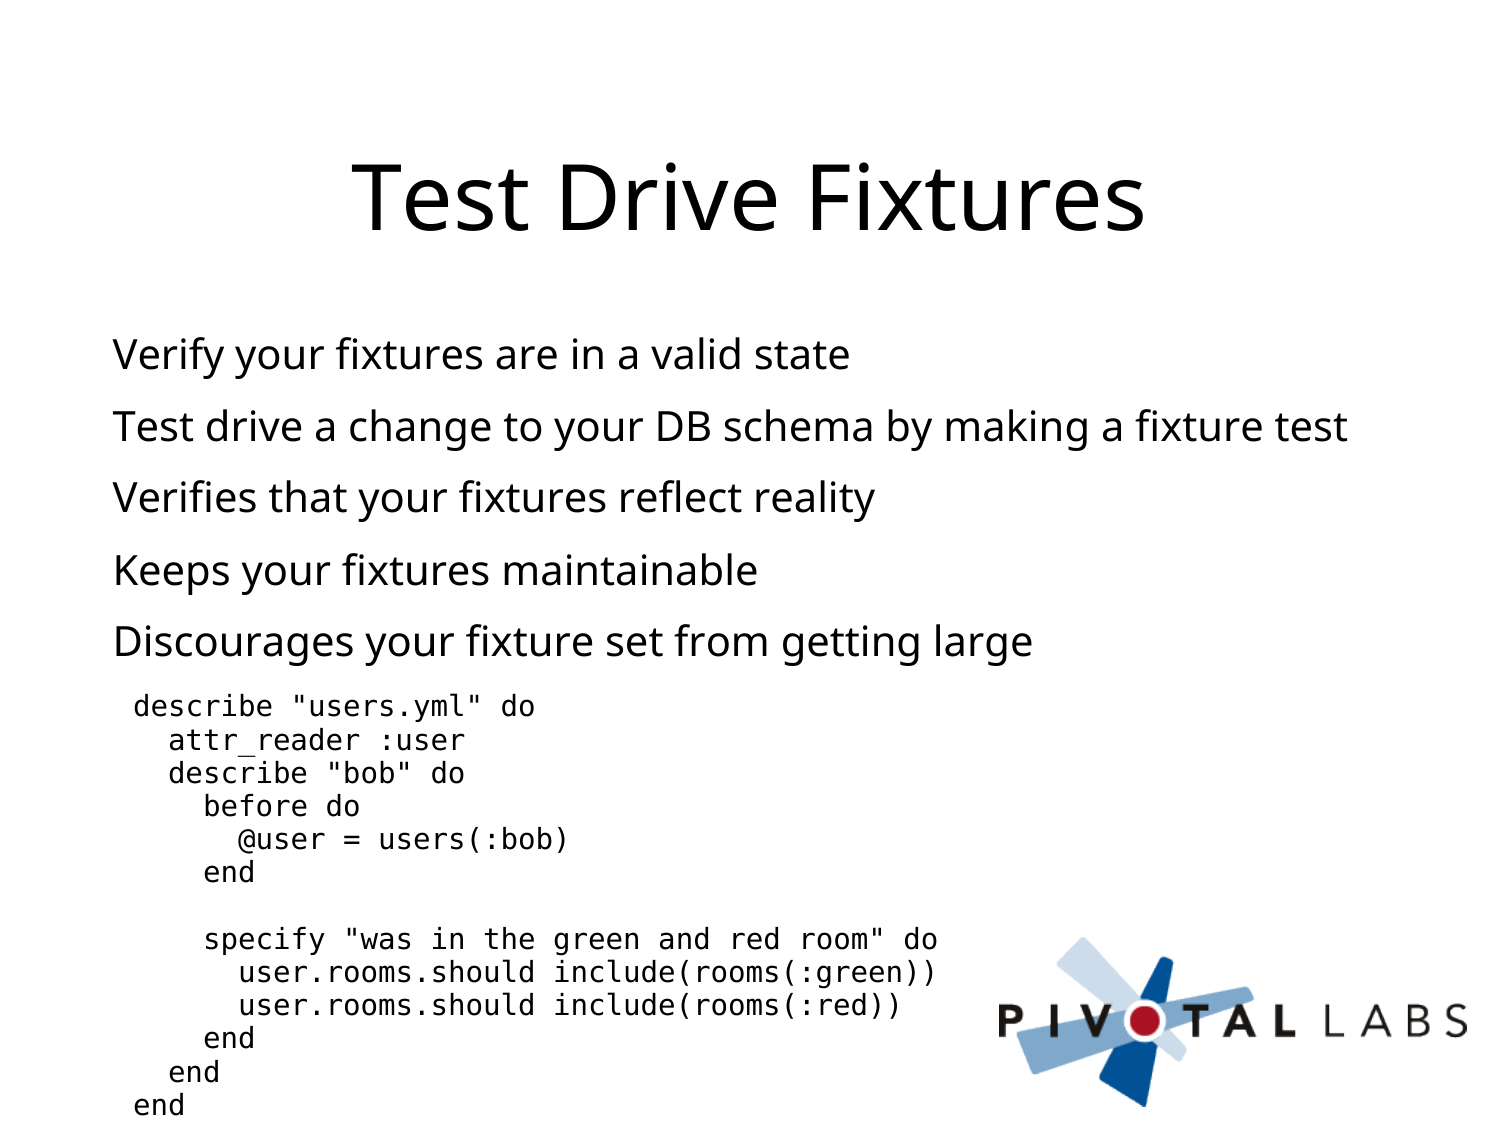

# Test Drive Fixtures
Verify your fixtures are in a valid state
Test drive a change to your DB schema by making a fixture test
Verifies that your fixtures reflect reality
Keeps your fixtures maintainable
Discourages your fixture set from getting large
describe "users.yml" do
 attr_reader :user
 describe "bob" do
 before do
 @user = users(:bob)
 end
 specify "was in the green and red room" do
 user.rooms.should include(rooms(:green))
 user.rooms.should include(rooms(:red))
 end
 end
end